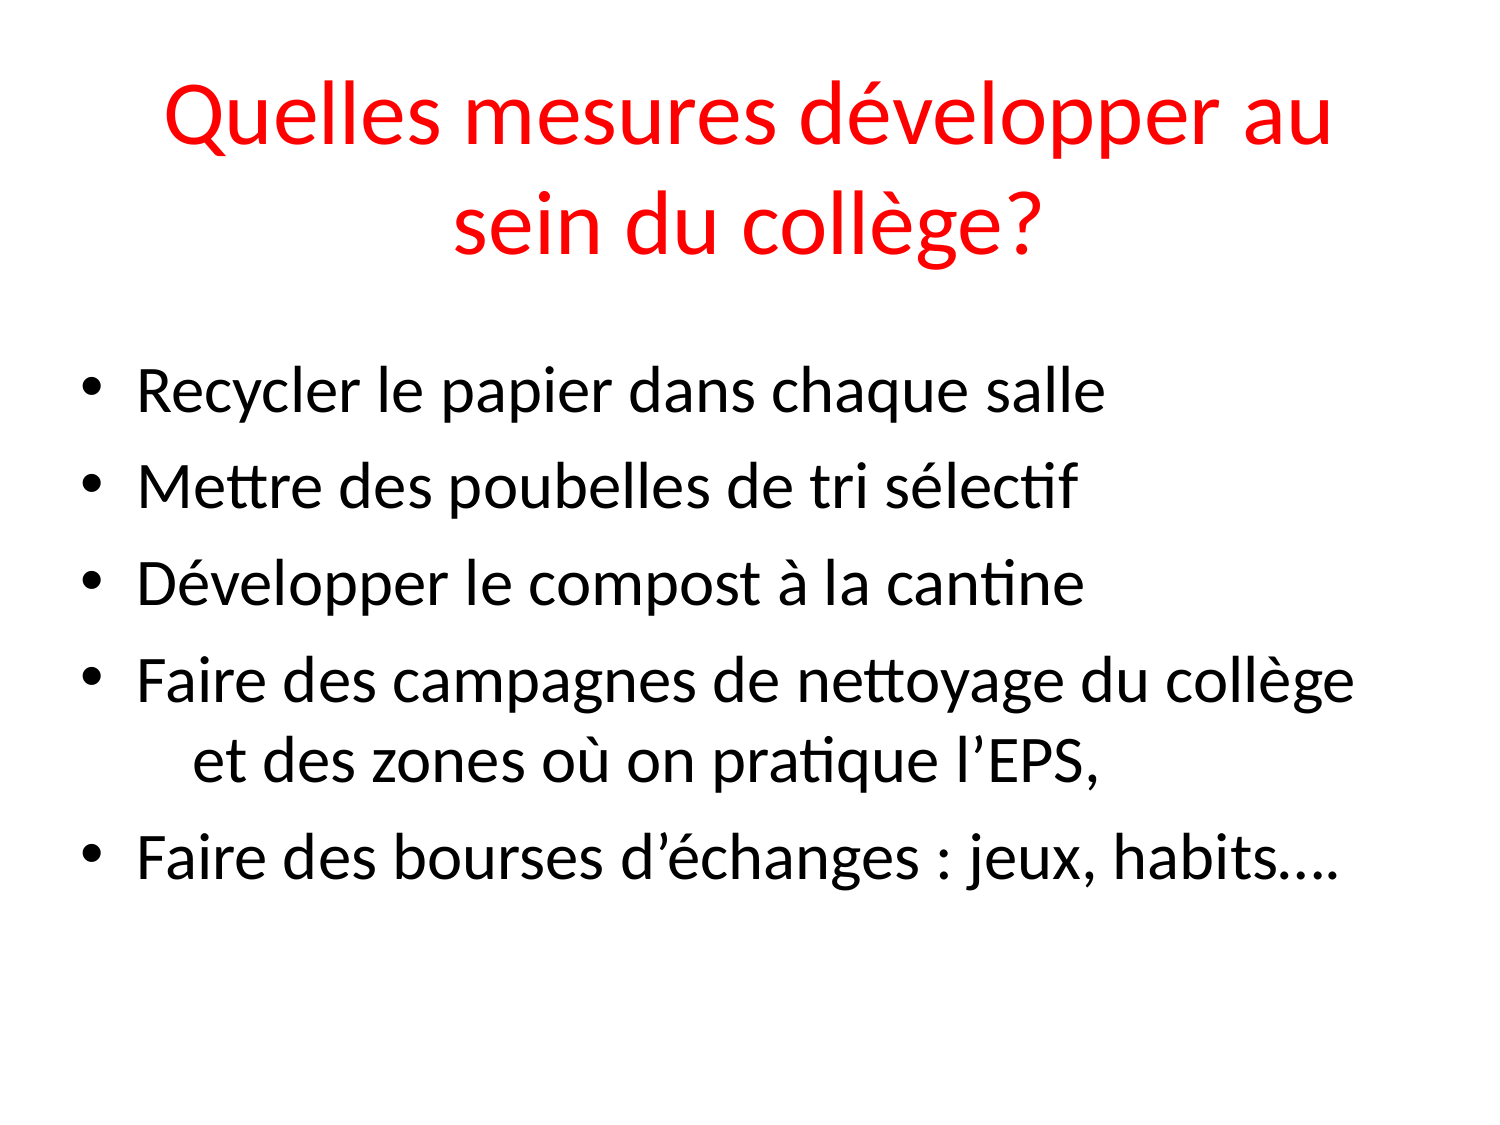

# Quelles mesures développer au sein du collège?
Recycler le papier dans chaque salle
Mettre des poubelles de tri sélectif
Développer le compost à la cantine
Faire des campagnes de nettoyage du collège et des zones où on pratique l’EPS,
Faire des bourses d’échanges : jeux, habits….